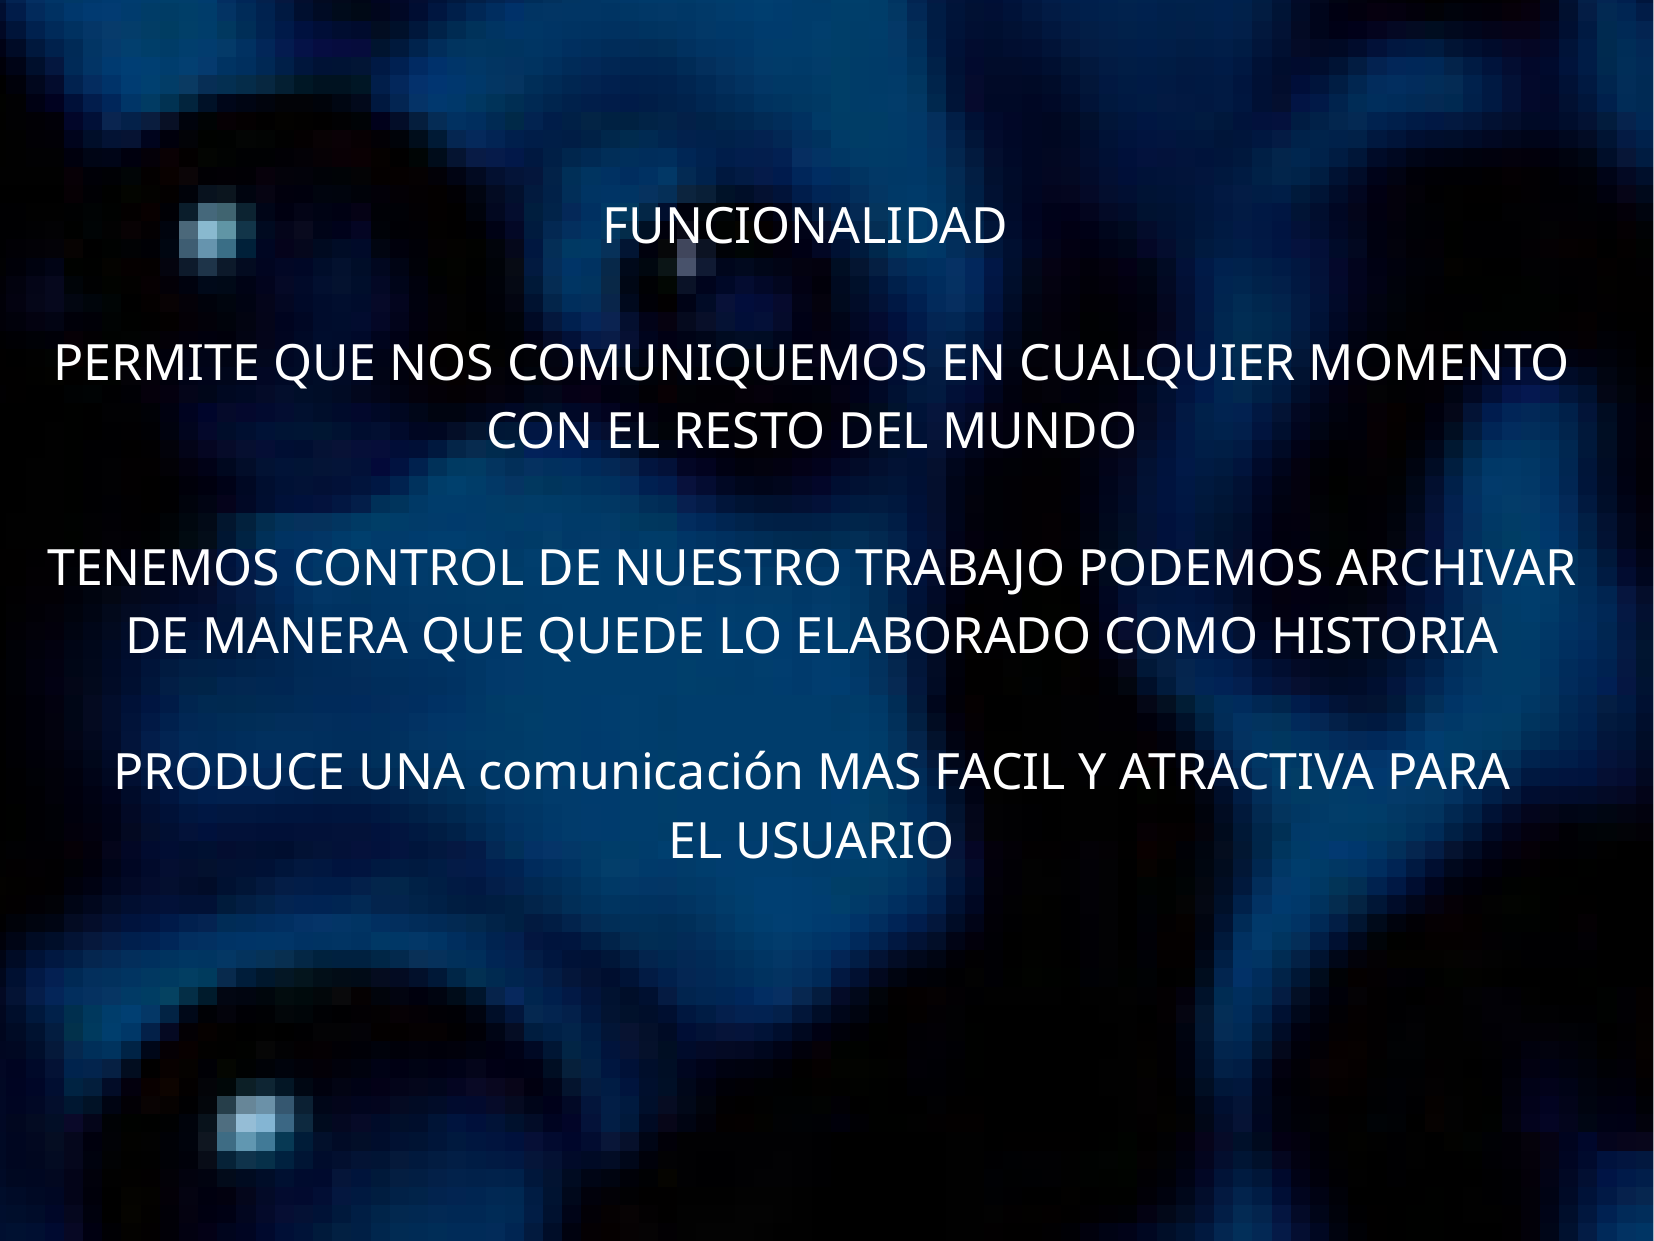

FUNCIONALIDAD
PERMITE QUE NOS COMUNIQUEMOS EN CUALQUIER MOMENTO
CON EL RESTO DEL MUNDO
TENEMOS CONTROL DE NUESTRO TRABAJO PODEMOS ARCHIVAR
DE MANERA QUE QUEDE LO ELABORADO COMO HISTORIA
PRODUCE UNA comunicación MAS FACIL Y ATRACTIVA PARA
EL USUARIO